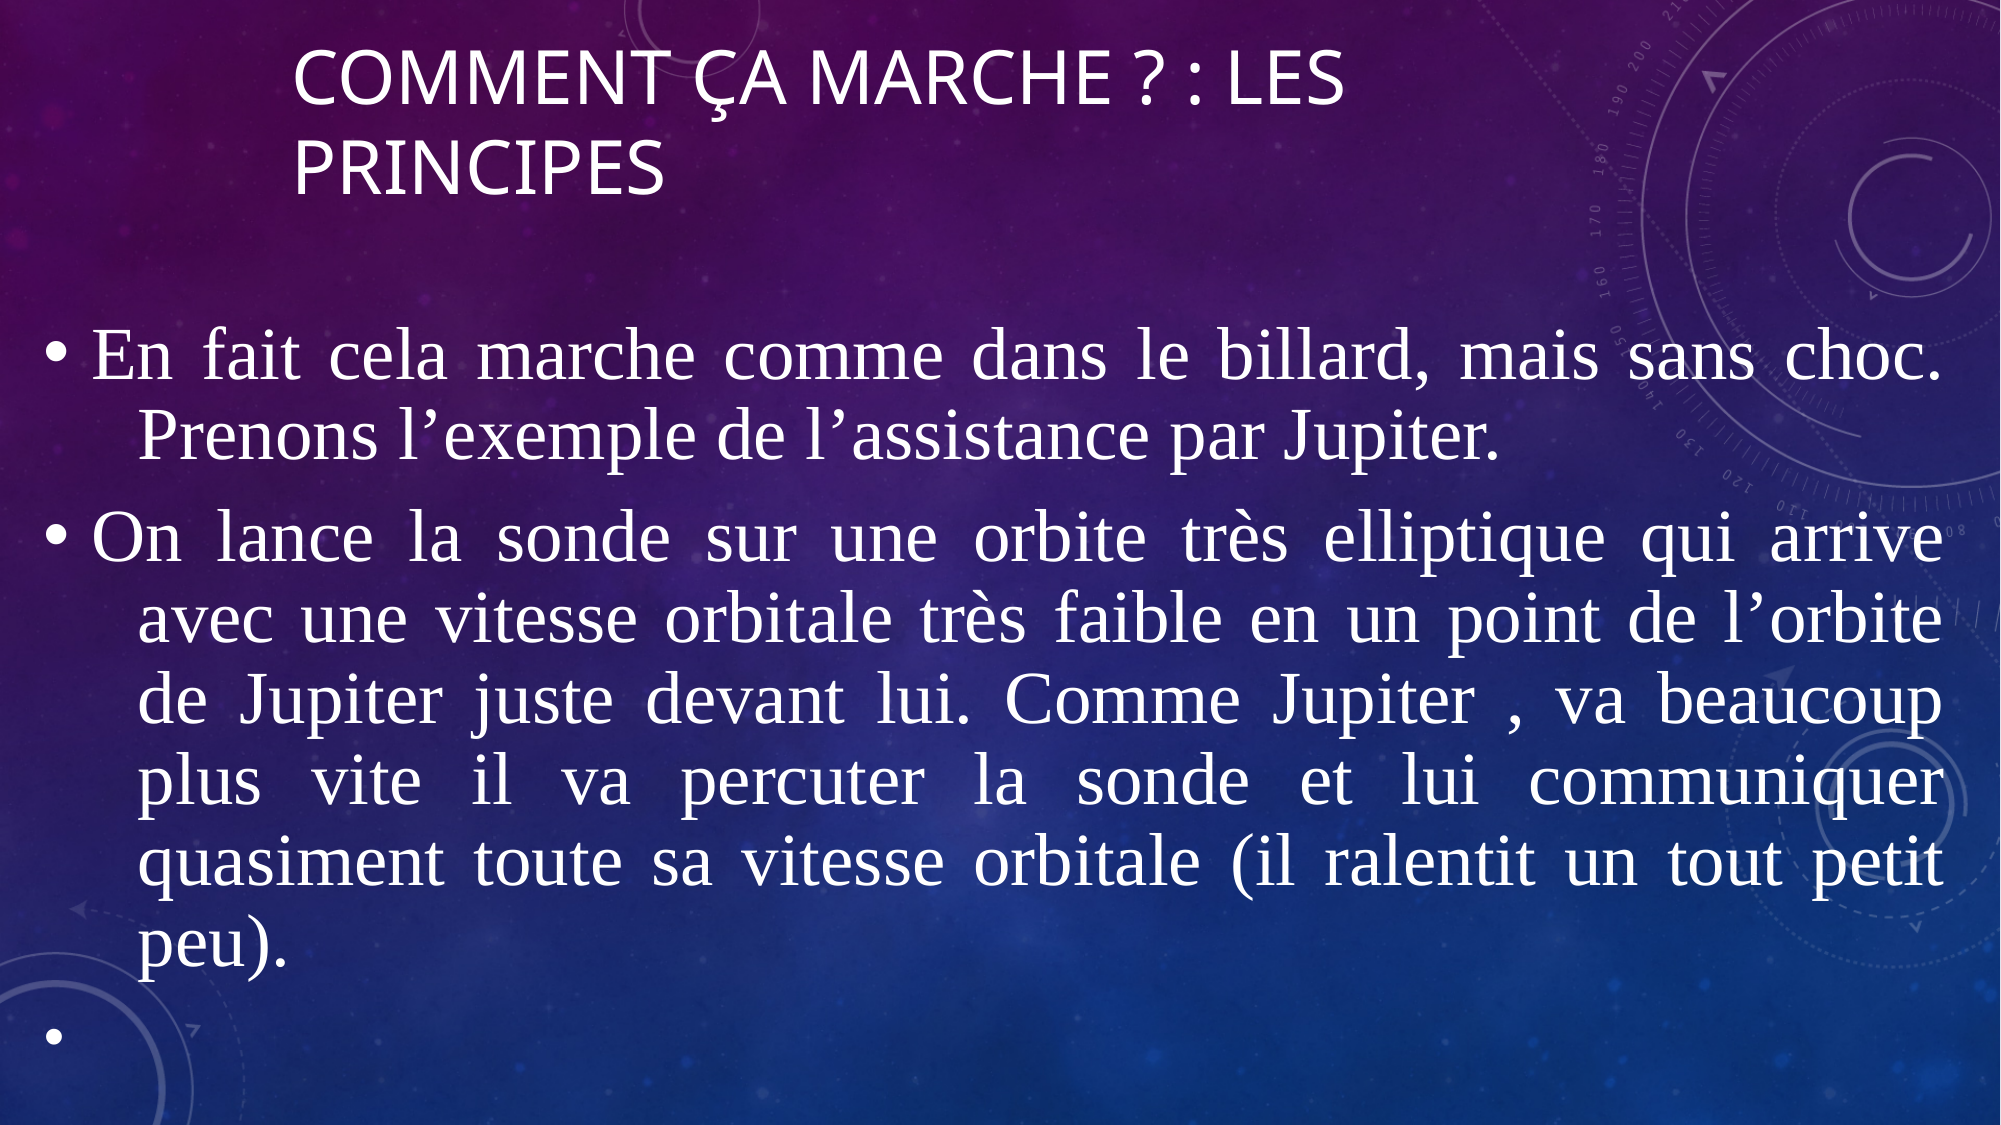

# Comment ça marche ? : Les principes
En fait cela marche comme dans le billard, mais sans choc. Prenons l’exemple de l’assistance par Jupiter.
On lance la sonde sur une orbite très elliptique qui arrive avec une vitesse orbitale très faible en un point de l’orbite de Jupiter juste devant lui. Comme Jupiter , va beaucoup plus vite il va percuter la sonde et lui communiquer quasiment toute sa vitesse orbitale (il ralentit un tout petit peu).